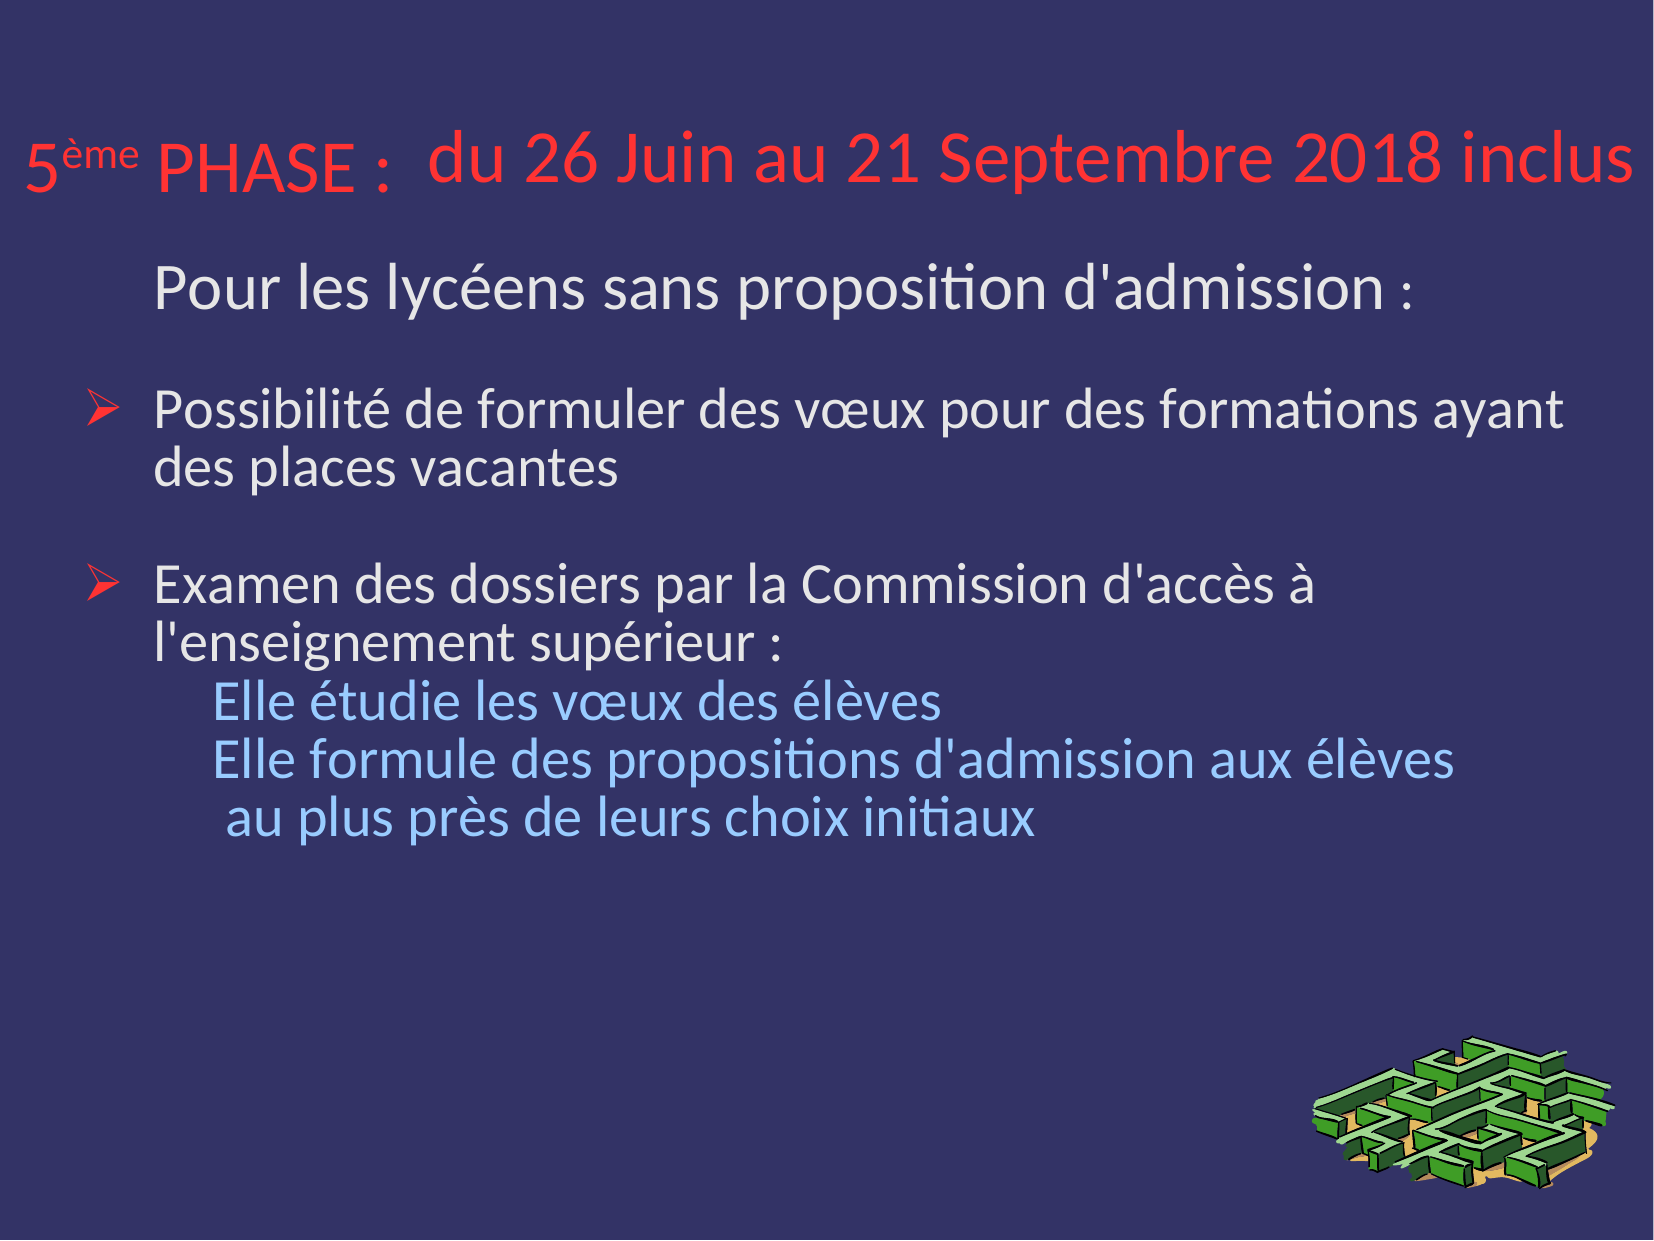

# 5ème PHASE :
du 26 Juin au 21 Septembre 2018 inclus
Pour les lycéens sans proposition d'admission :
Possibilité de formuler des vœux pour des formations ayant des places vacantes
Examen des dossiers par la Commission d'accès à l'enseignement supérieur :
Elle étudie les vœux des élèves
Elle formule des propositions d'admission aux élèves
 au plus près de leurs choix initiaux